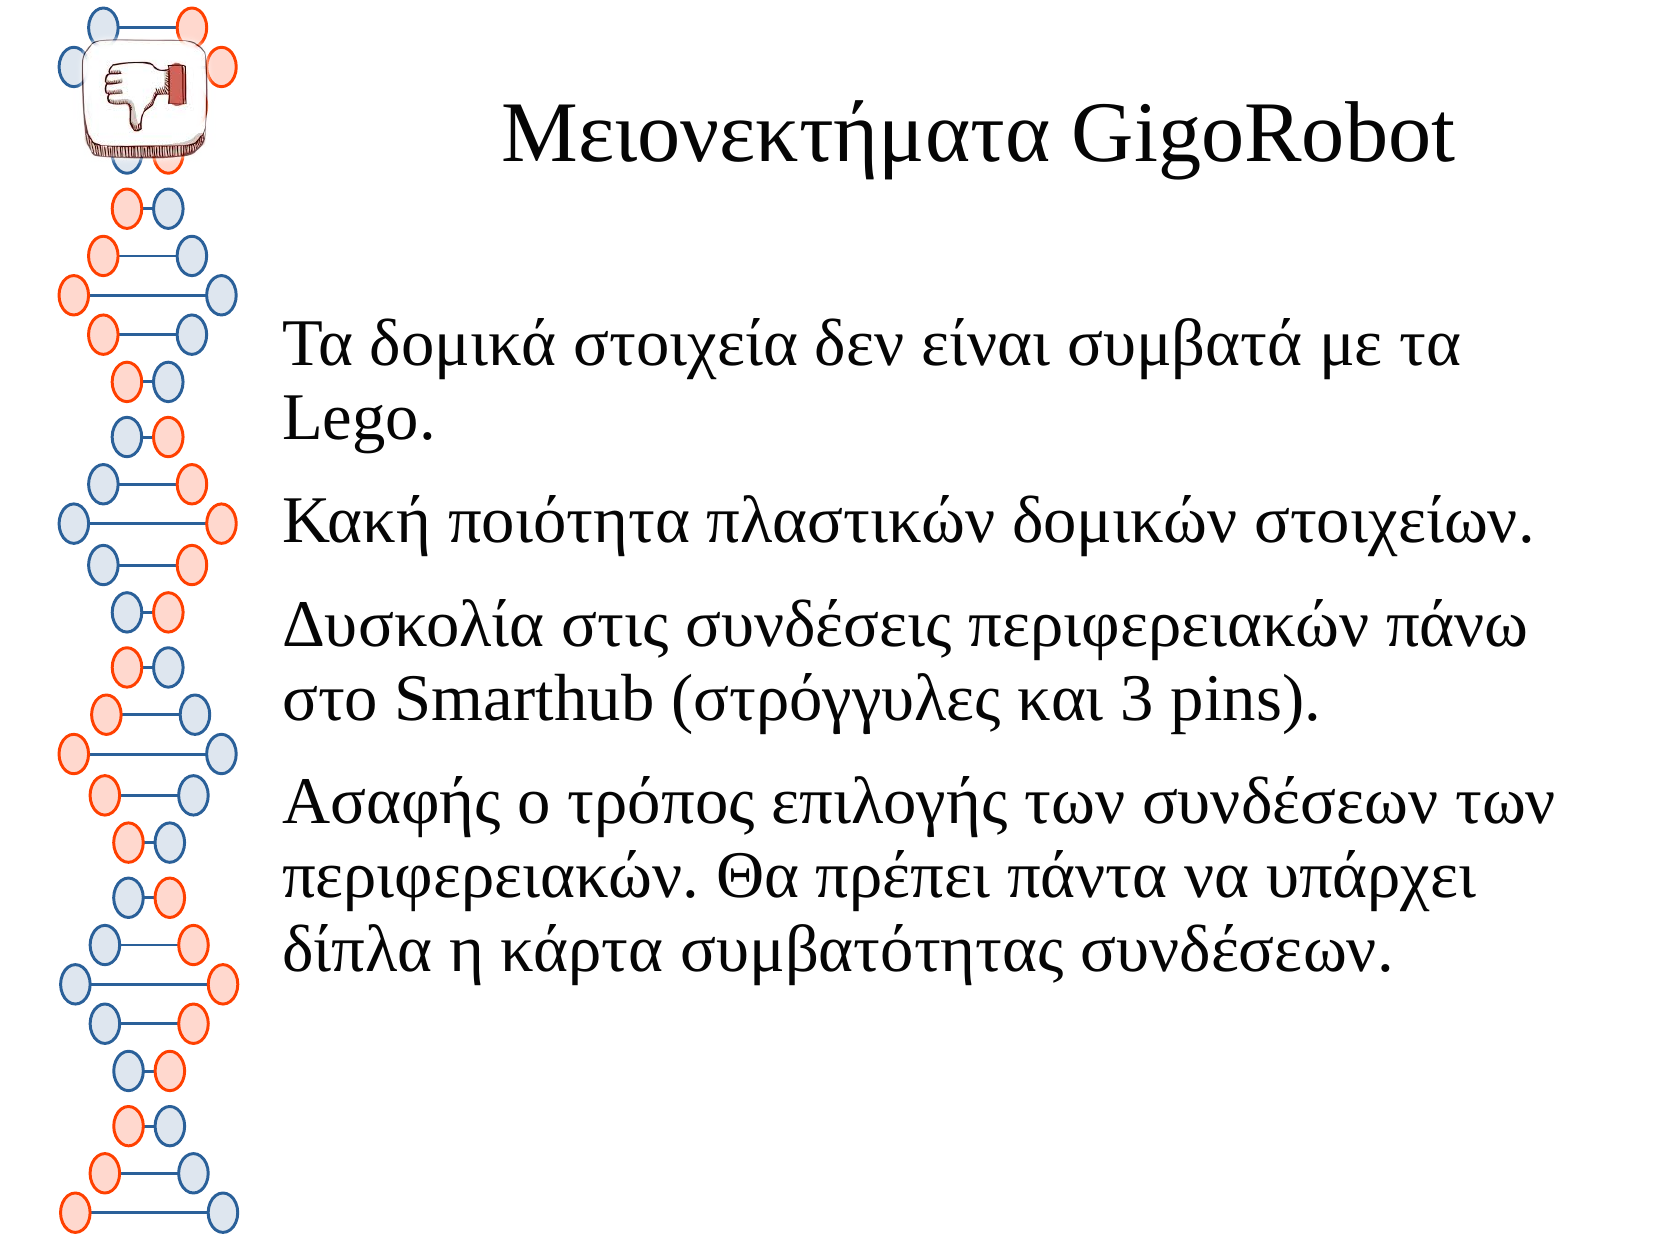

# Μειονεκτήματα GigoRobot
Τα δομικά στοιχεία δεν είναι συμβατά με τα Lego.
Κακή ποιότητα πλαστικών δομικών στοιχείων.
Δυσκολία στις συνδέσεις περιφερειακών πάνω στο Smarthub (στρόγγυλες και 3 pins).
Ασαφής ο τρόπος επιλογής των συνδέσεων των περιφερειακών. Θα πρέπει πάντα να υπάρχει δίπλα η κάρτα συμβατότητας συνδέσεων.